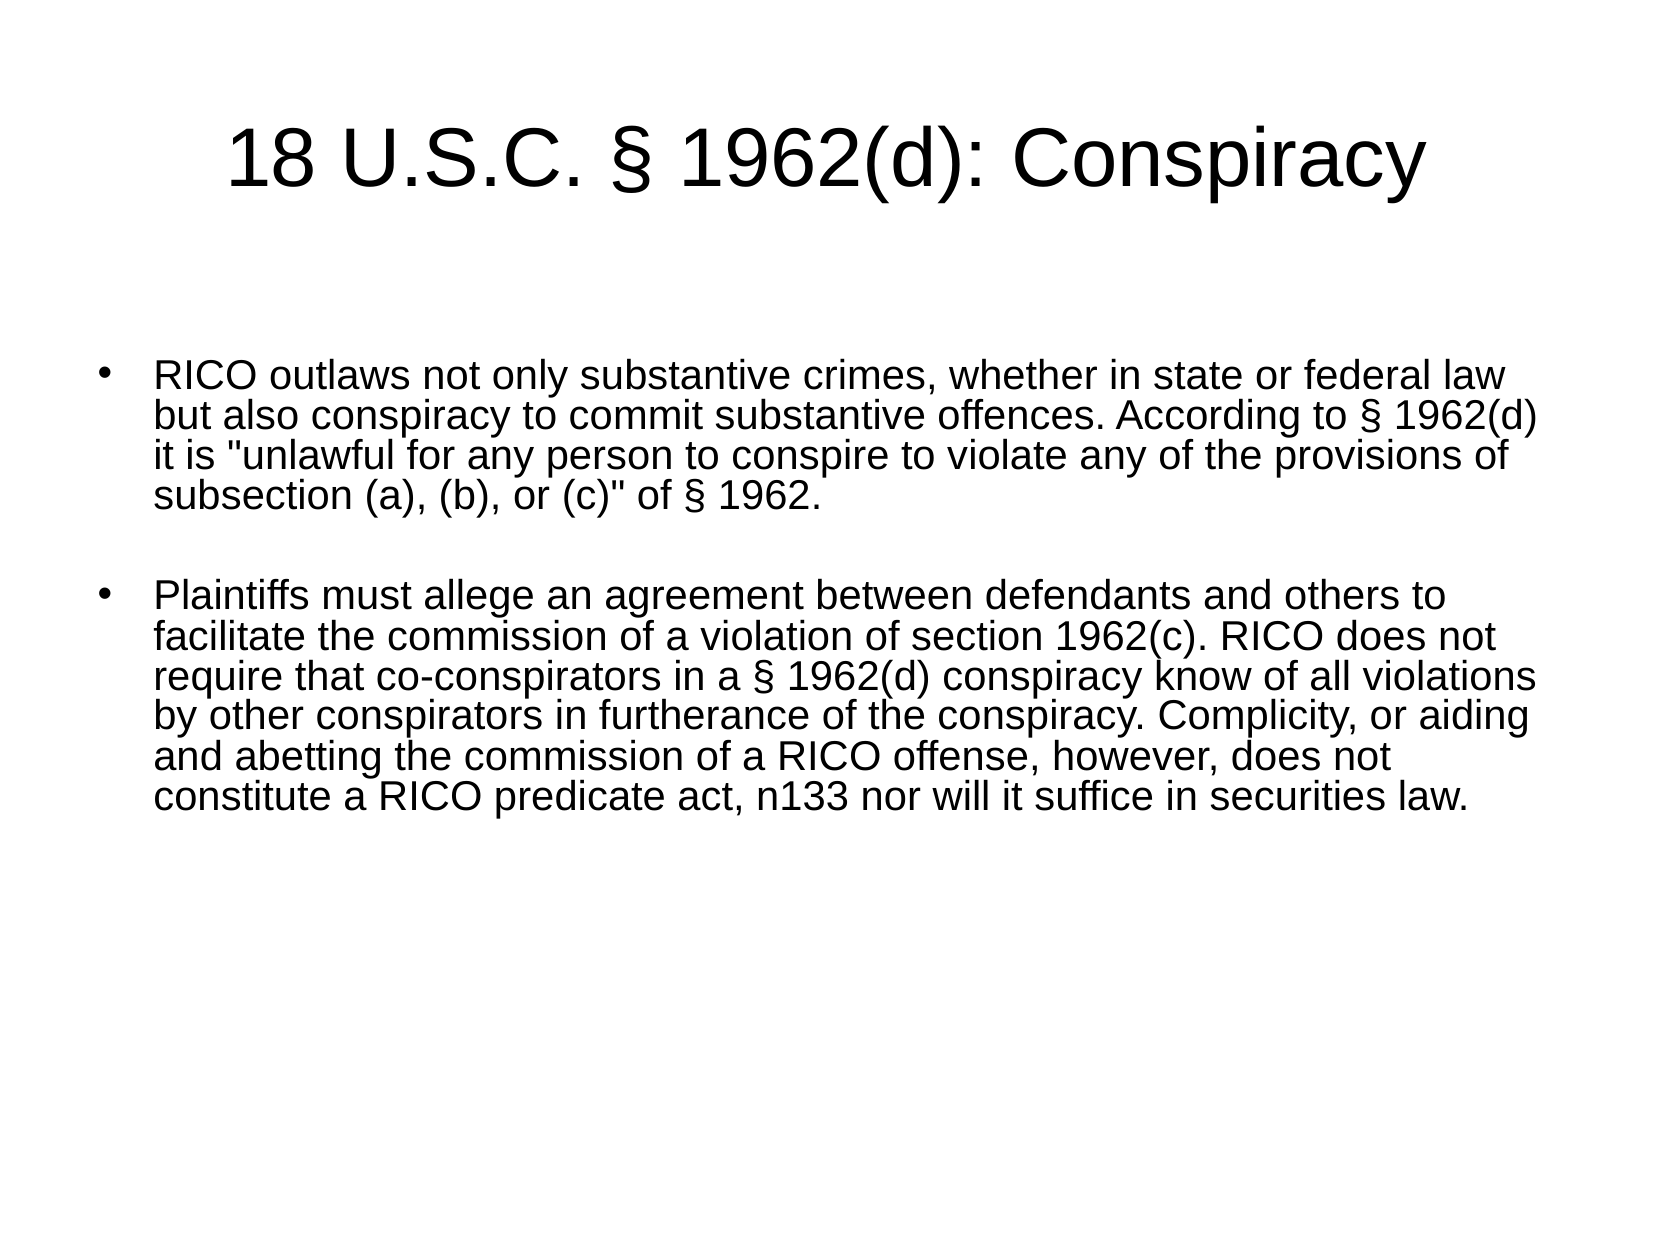

# 18 U.S.C. § 1962(d): Conspiracy
RICO outlaws not only substantive crimes, whether in state or federal law but also conspiracy to commit substantive offences. According to § 1962(d) it is "unlawful for any person to conspire to violate any of the provisions of subsection (a), (b), or (c)" of § 1962.
Plaintiffs must allege an agreement between defendants and others to facilitate the commission of a violation of section 1962(c). RICO does not require that co-conspirators in a § 1962(d) conspiracy know of all violations by other conspirators in furtherance of the conspiracy. Complicity, or aiding and abetting the commission of a RICO offense, however, does not constitute a RICO predicate act, n133 nor will it suffice in securities law.